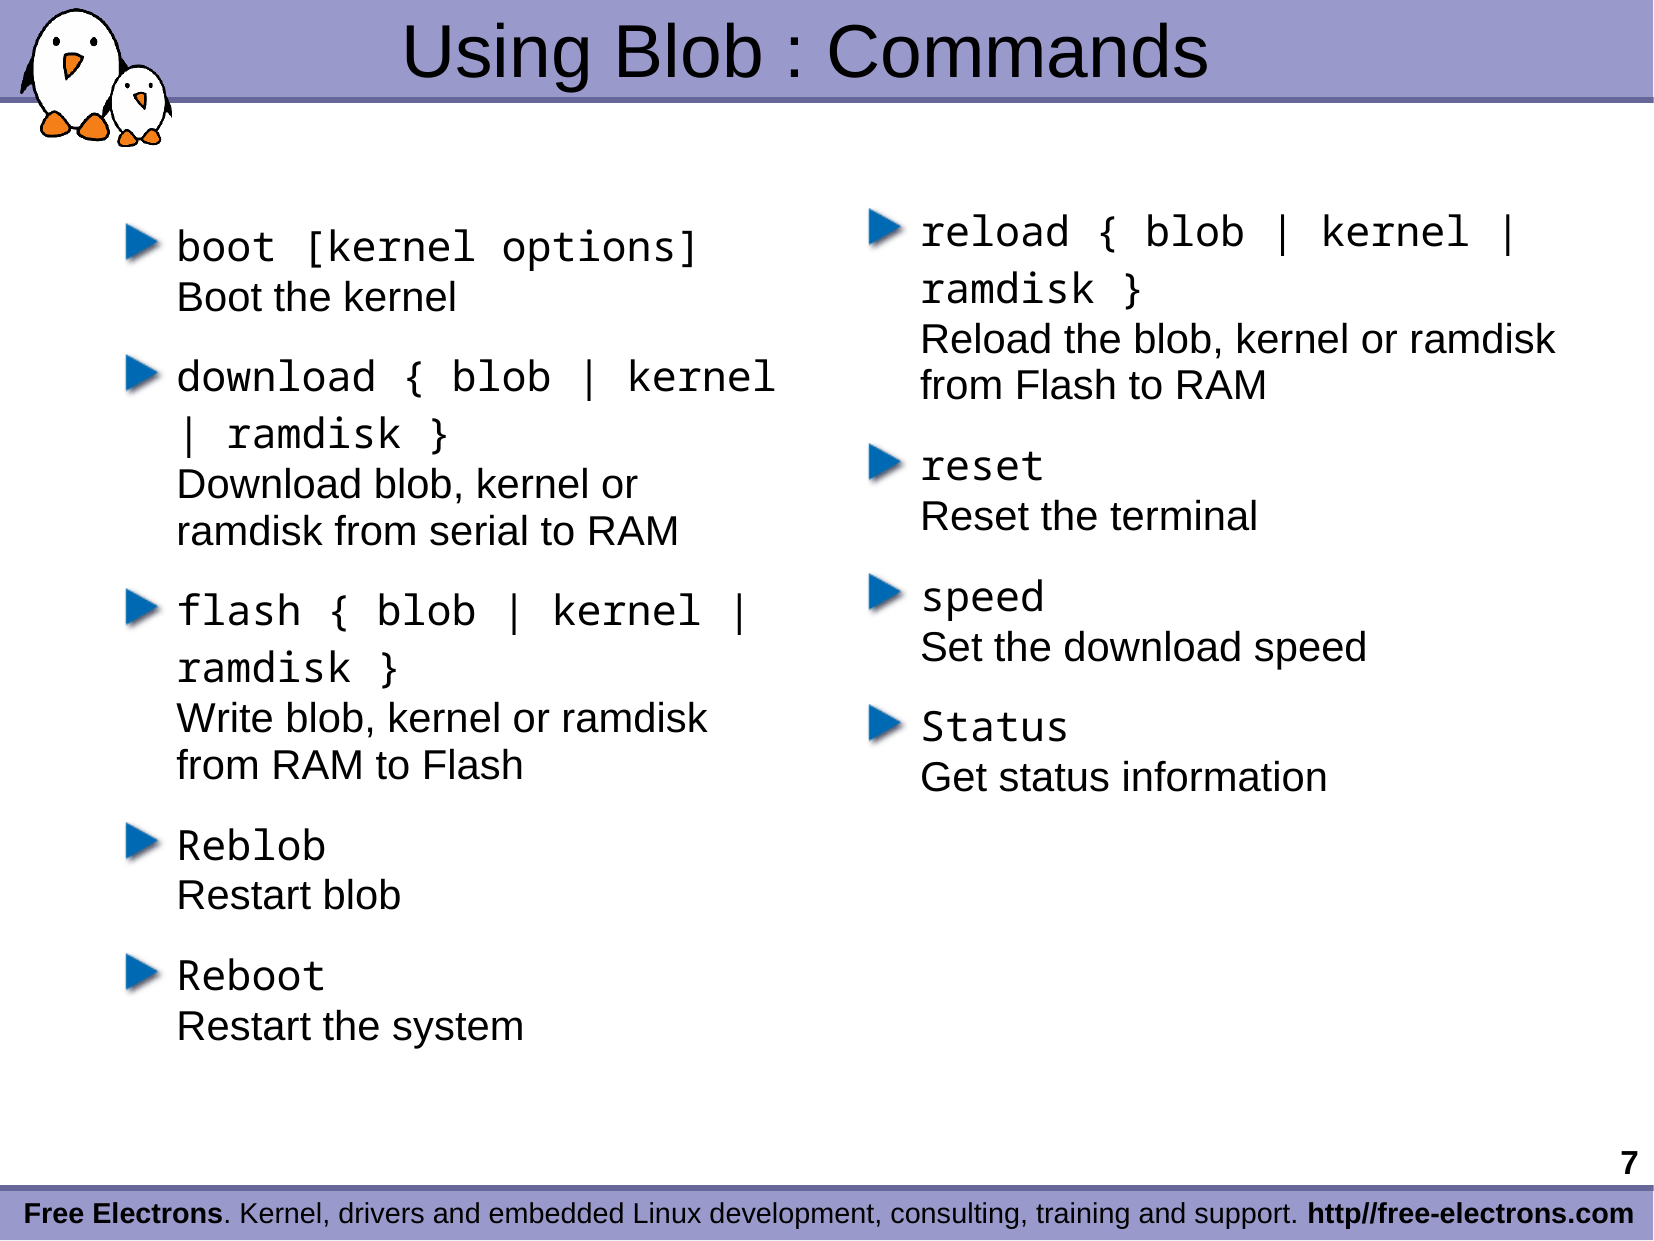

# Using Blob : Commands
reload { blob | kernel | ramdisk }
Reload the blob, kernel or ramdisk from Flash to RAM
reset
Reset the terminal
speed
Set the download speed
Status
Get status information
boot [kernel options]
Boot the kernel
download { blob | kernel | ramdisk }
Download blob, kernel or ramdisk from serial to RAM
flash { blob | kernel | ramdisk }
Write blob, kernel or ramdisk from RAM to Flash
Reblob
Restart blob
Reboot
Restart the system